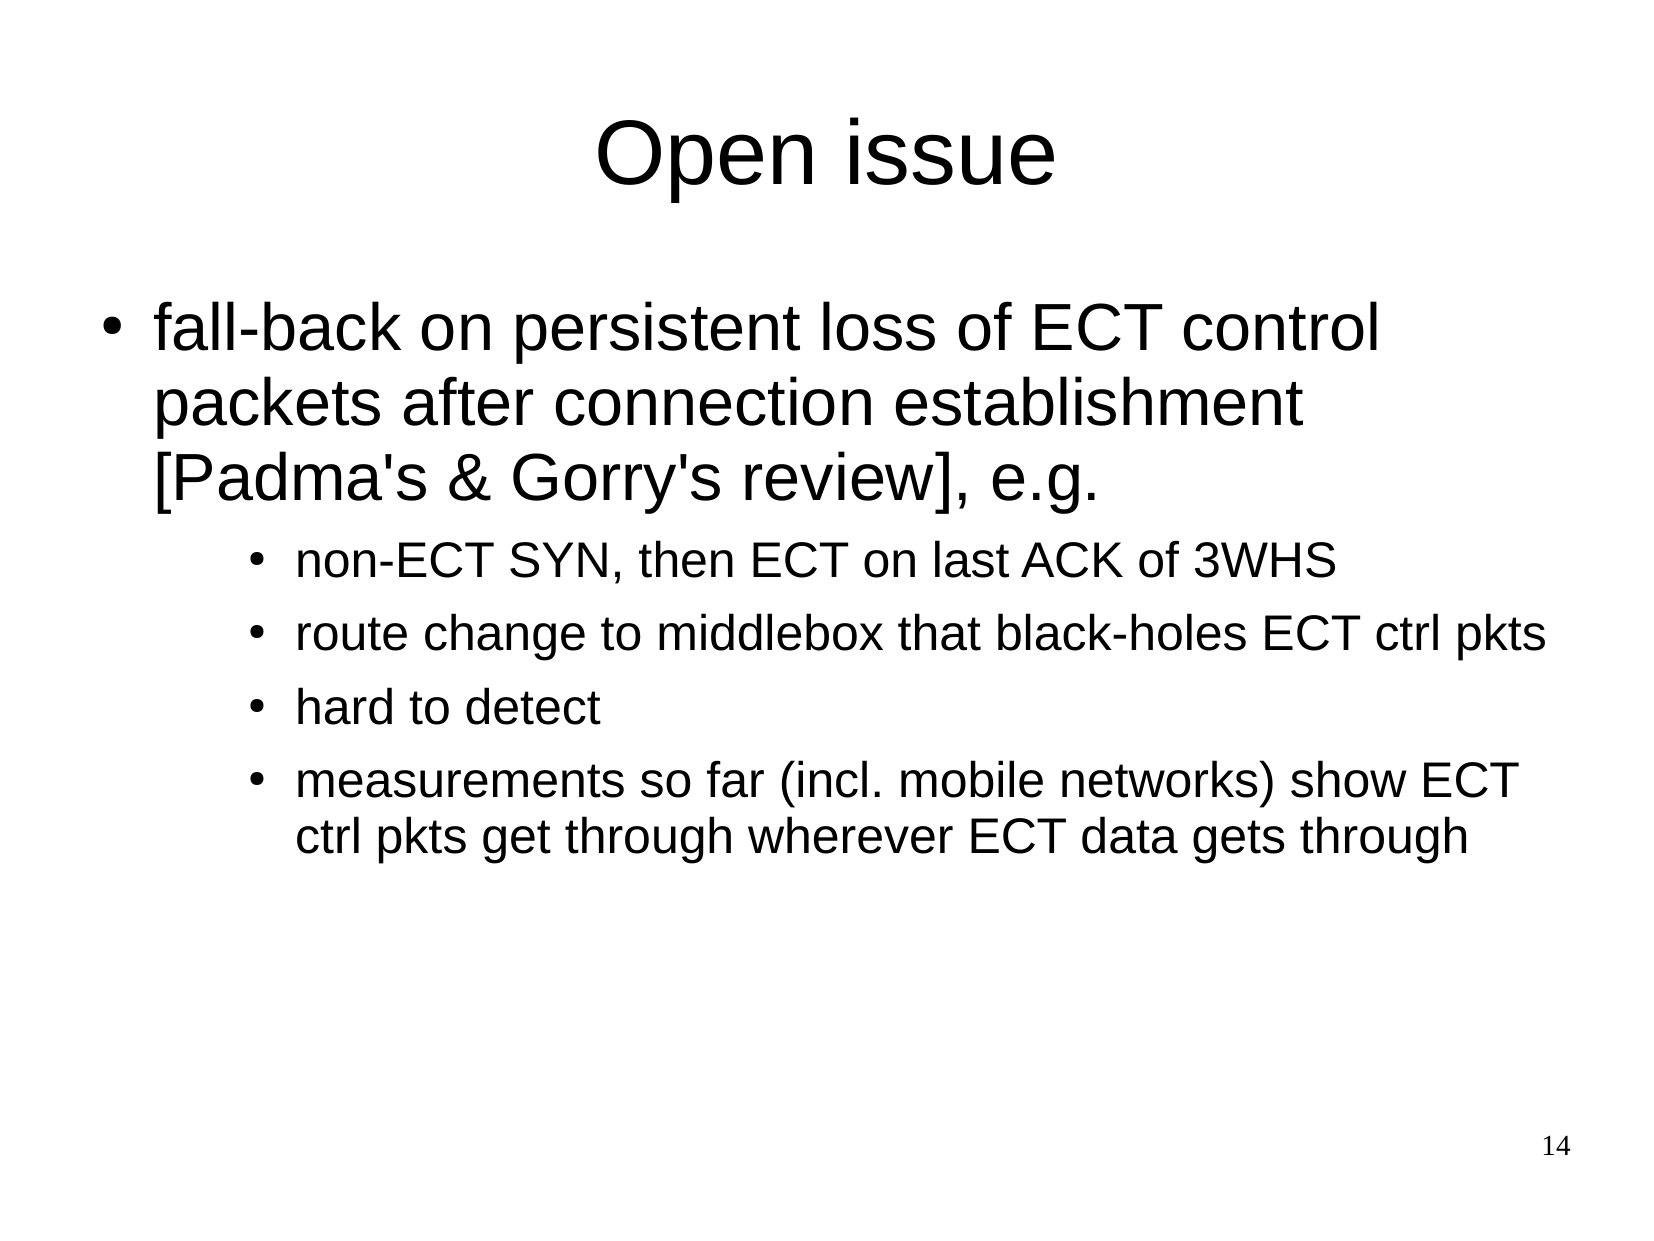

# Open issue
fall-back on persistent loss of ECT control packets after connection establishment [Padma's & Gorry's review], e.g.
non-ECT SYN, then ECT on last ACK of 3WHS
route change to middlebox that black-holes ECT ctrl pkts
hard to detect
measurements so far (incl. mobile networks) show ECT ctrl pkts get through wherever ECT data gets through
14